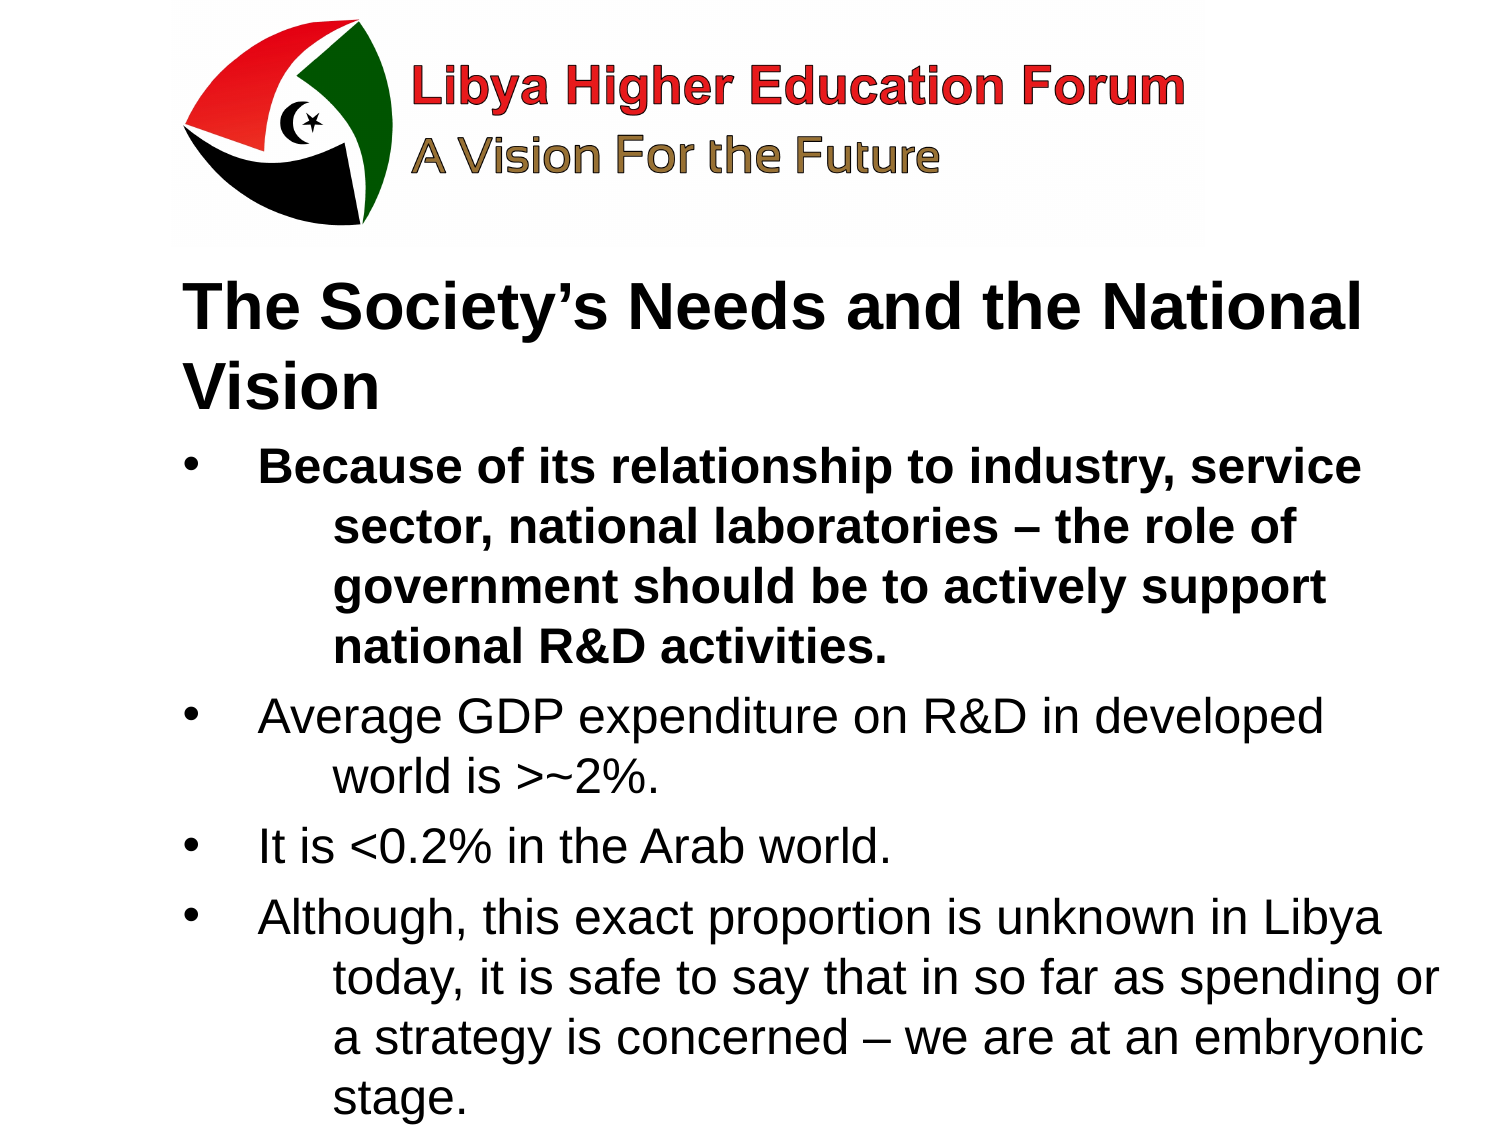

# The Society’s Needs and the National Vision
Because of its relationship to industry, service sector, national laboratories – the role of government should be to actively support national R&D activities.
Average GDP expenditure on R&D in developed world is >~2%.
It is <0.2% in the Arab world.
Although, this exact proportion is unknown in Libya today, it is safe to say that in so far as spending or a strategy is concerned – we are at an embryonic stage.